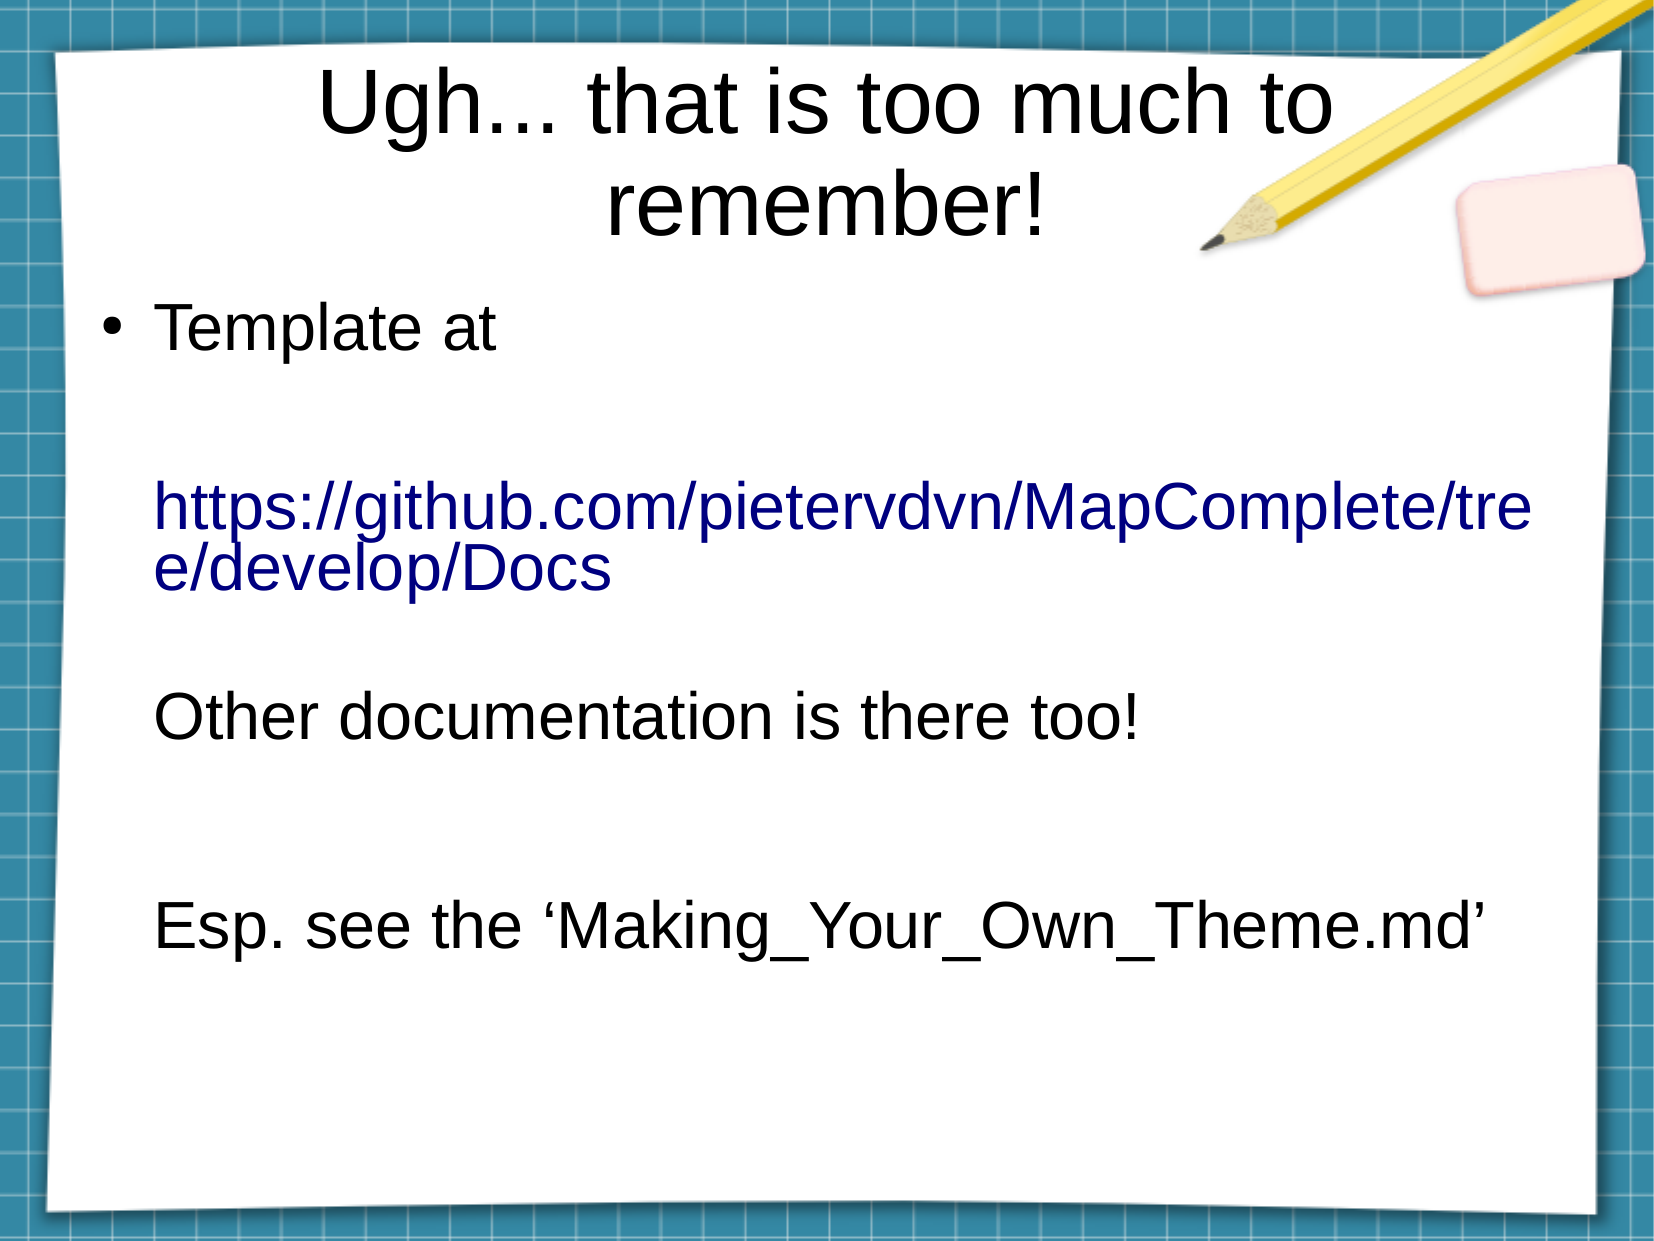

# Ugh... that is too much to remember!
Template at
 https://github.com/pietervdvn/MapComplete/tree/develop/Docs
Other documentation is there too!
Esp. see the ‘Making_Your_Own_Theme.md’